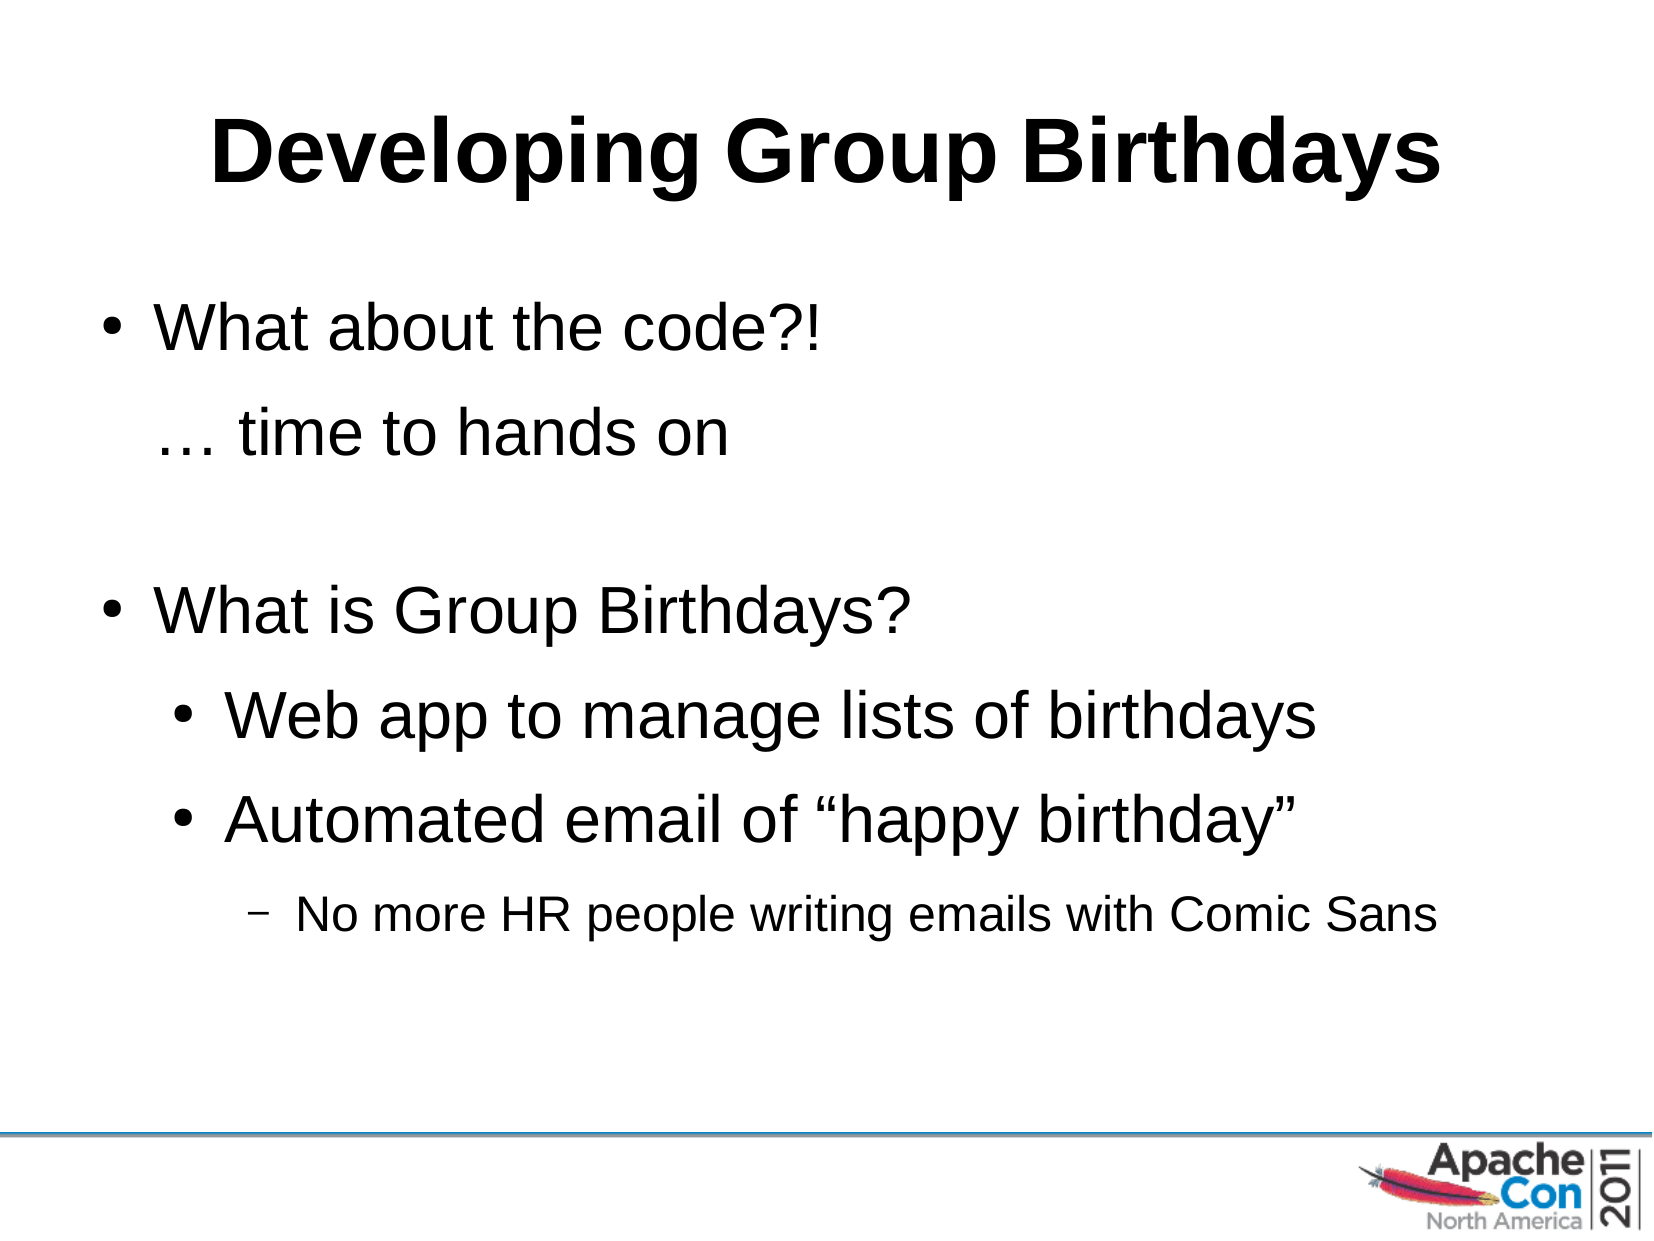

# Developing Group Birthdays
What about the code?!
… time to hands on
What is Group Birthdays?
Web app to manage lists of birthdays
Automated email of “happy birthday”
No more HR people writing emails with Comic Sans